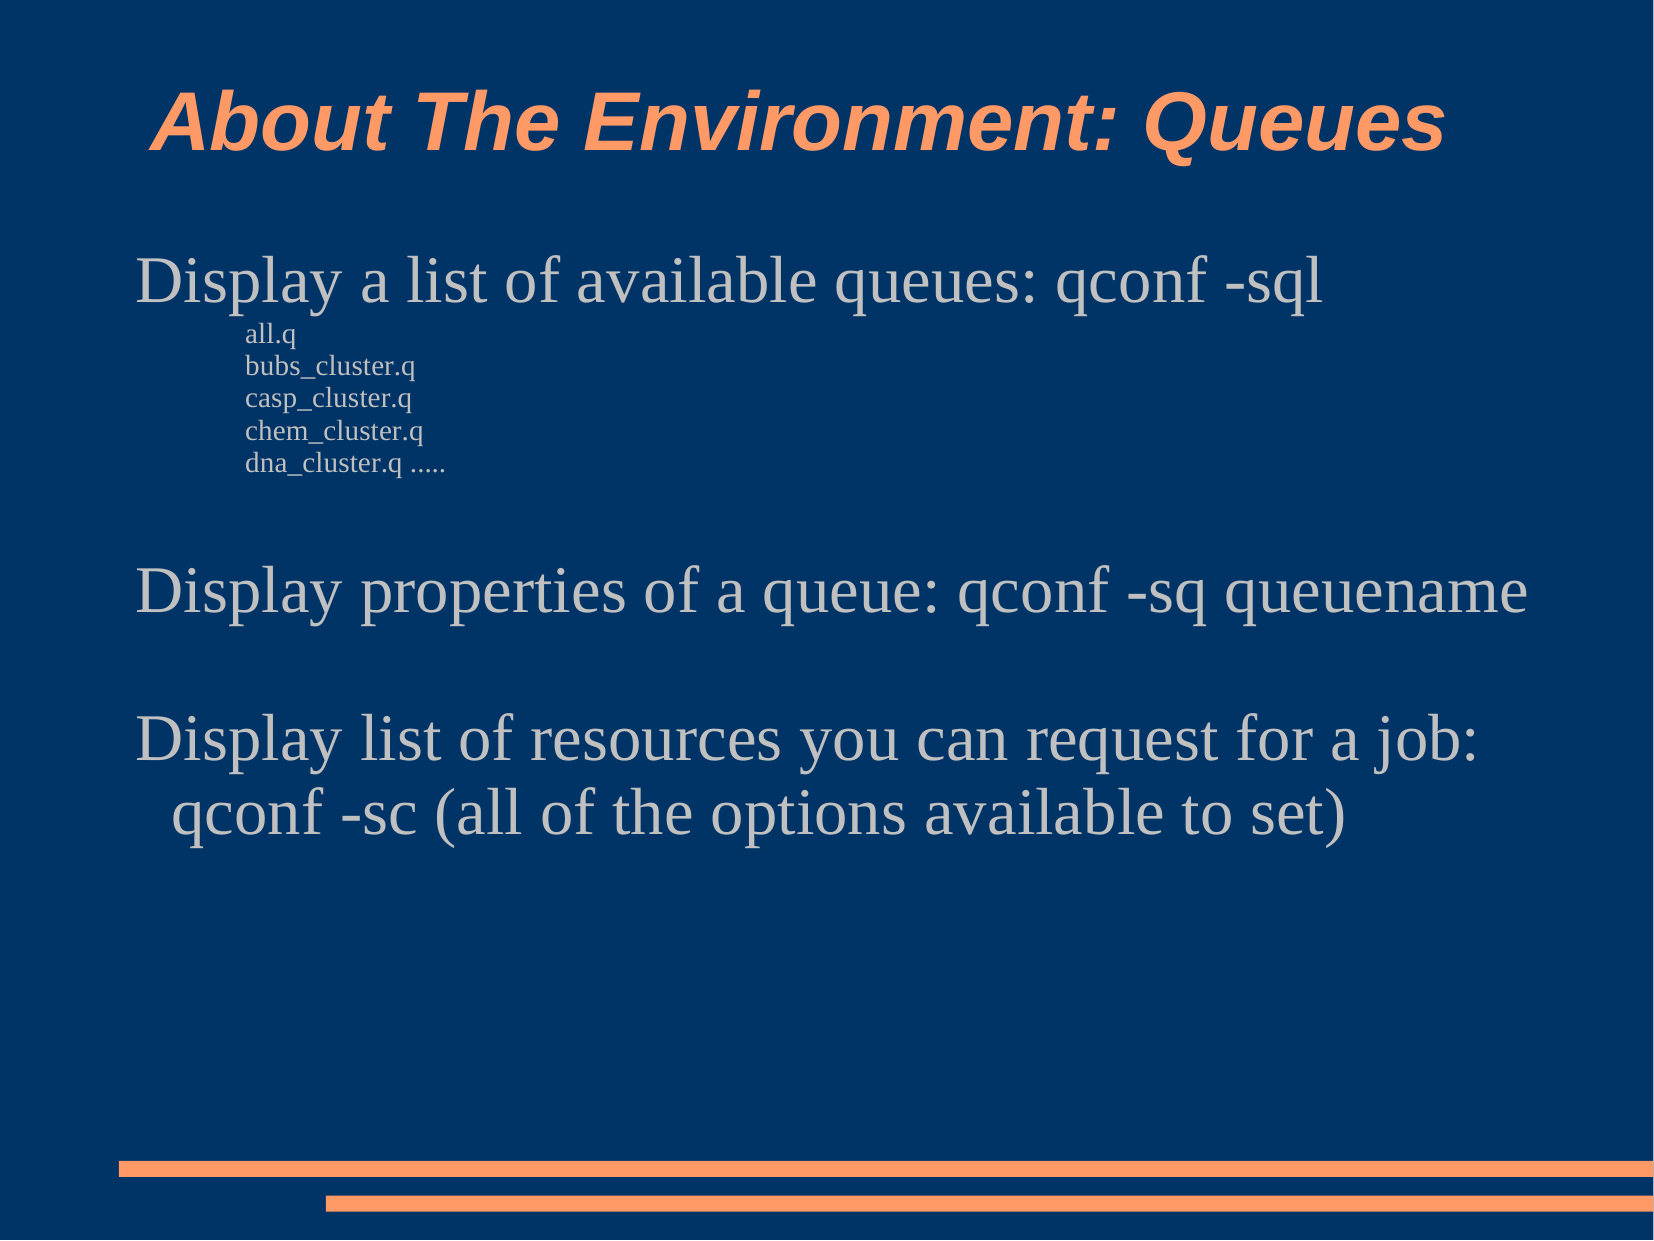

# About The Environment: Queues
Display a list of available queues: qconf -sql
	all.q
	bubs_cluster.q
	casp_cluster.q
	chem_cluster.q
	dna_cluster.q .....
Display properties of a queue: qconf -sq queuename
Display list of resources you can request for a job: qconf -sc (all of the options available to set)